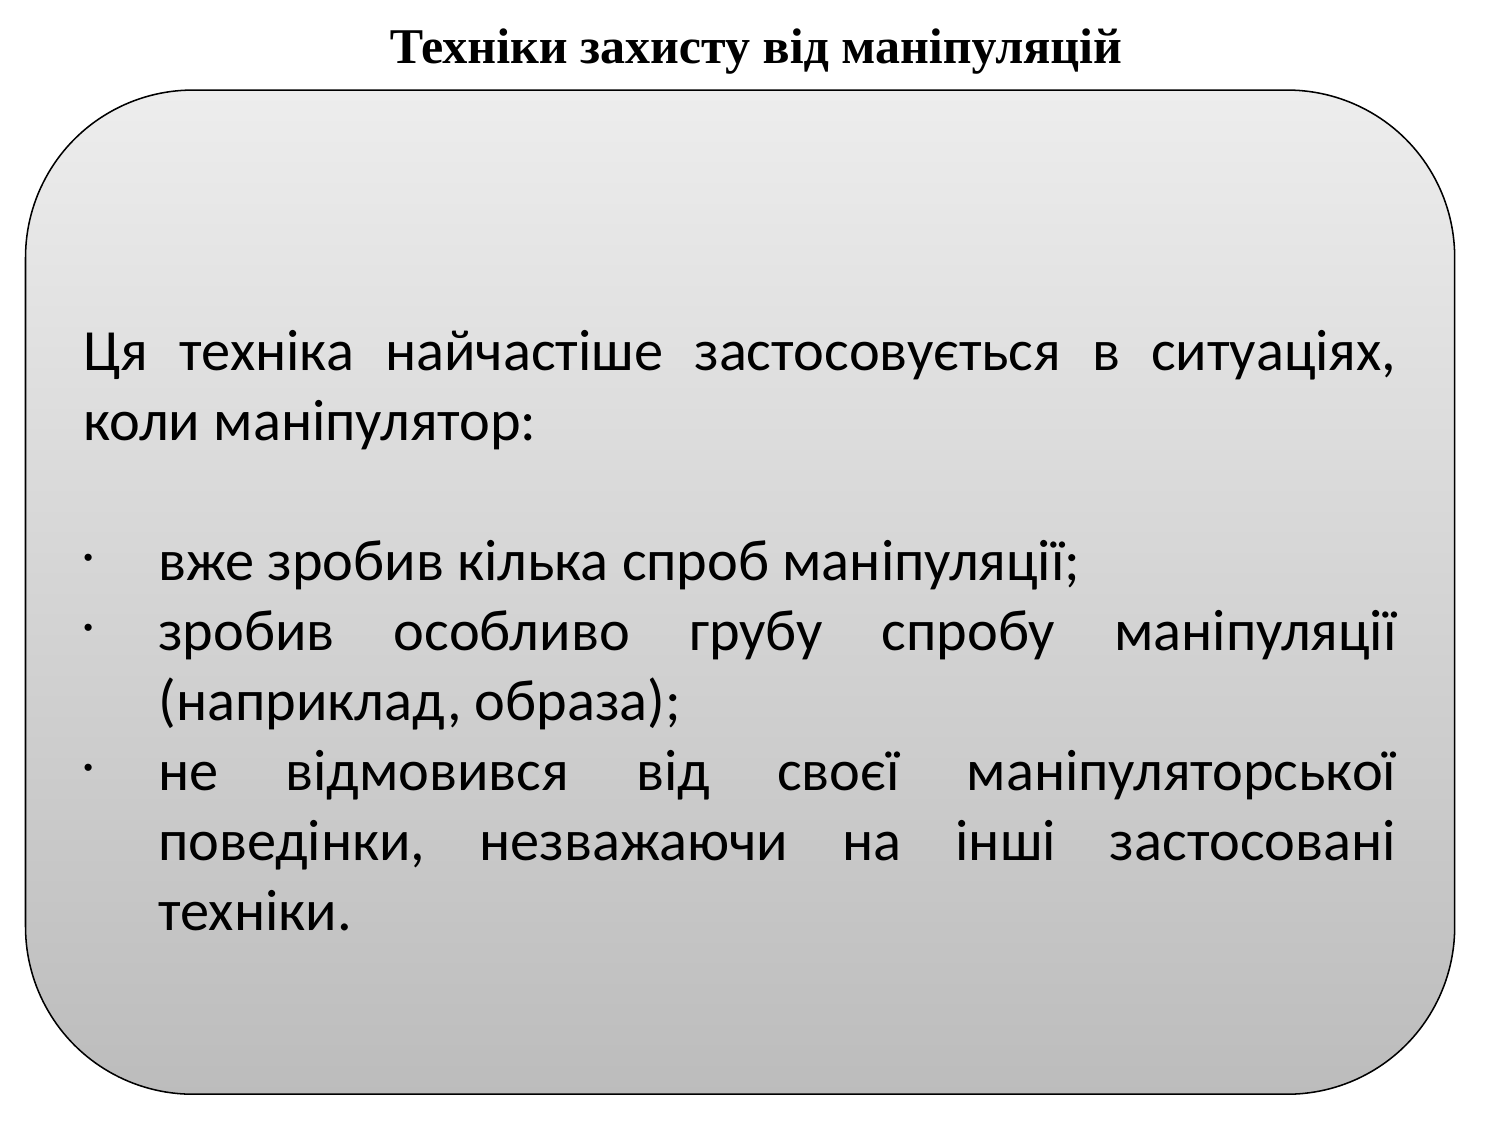

# Техніки захисту від маніпуляцій
Ця техніка найчастіше застосовується в ситуаціях, коли маніпулятор:
вже зробив кілька спроб маніпуляції;
зробив особливо грубу спробу маніпуляції (наприклад, образа);
не відмовився від своєї маніпуляторської поведінки, незважаючи на інші застосовані техніки.